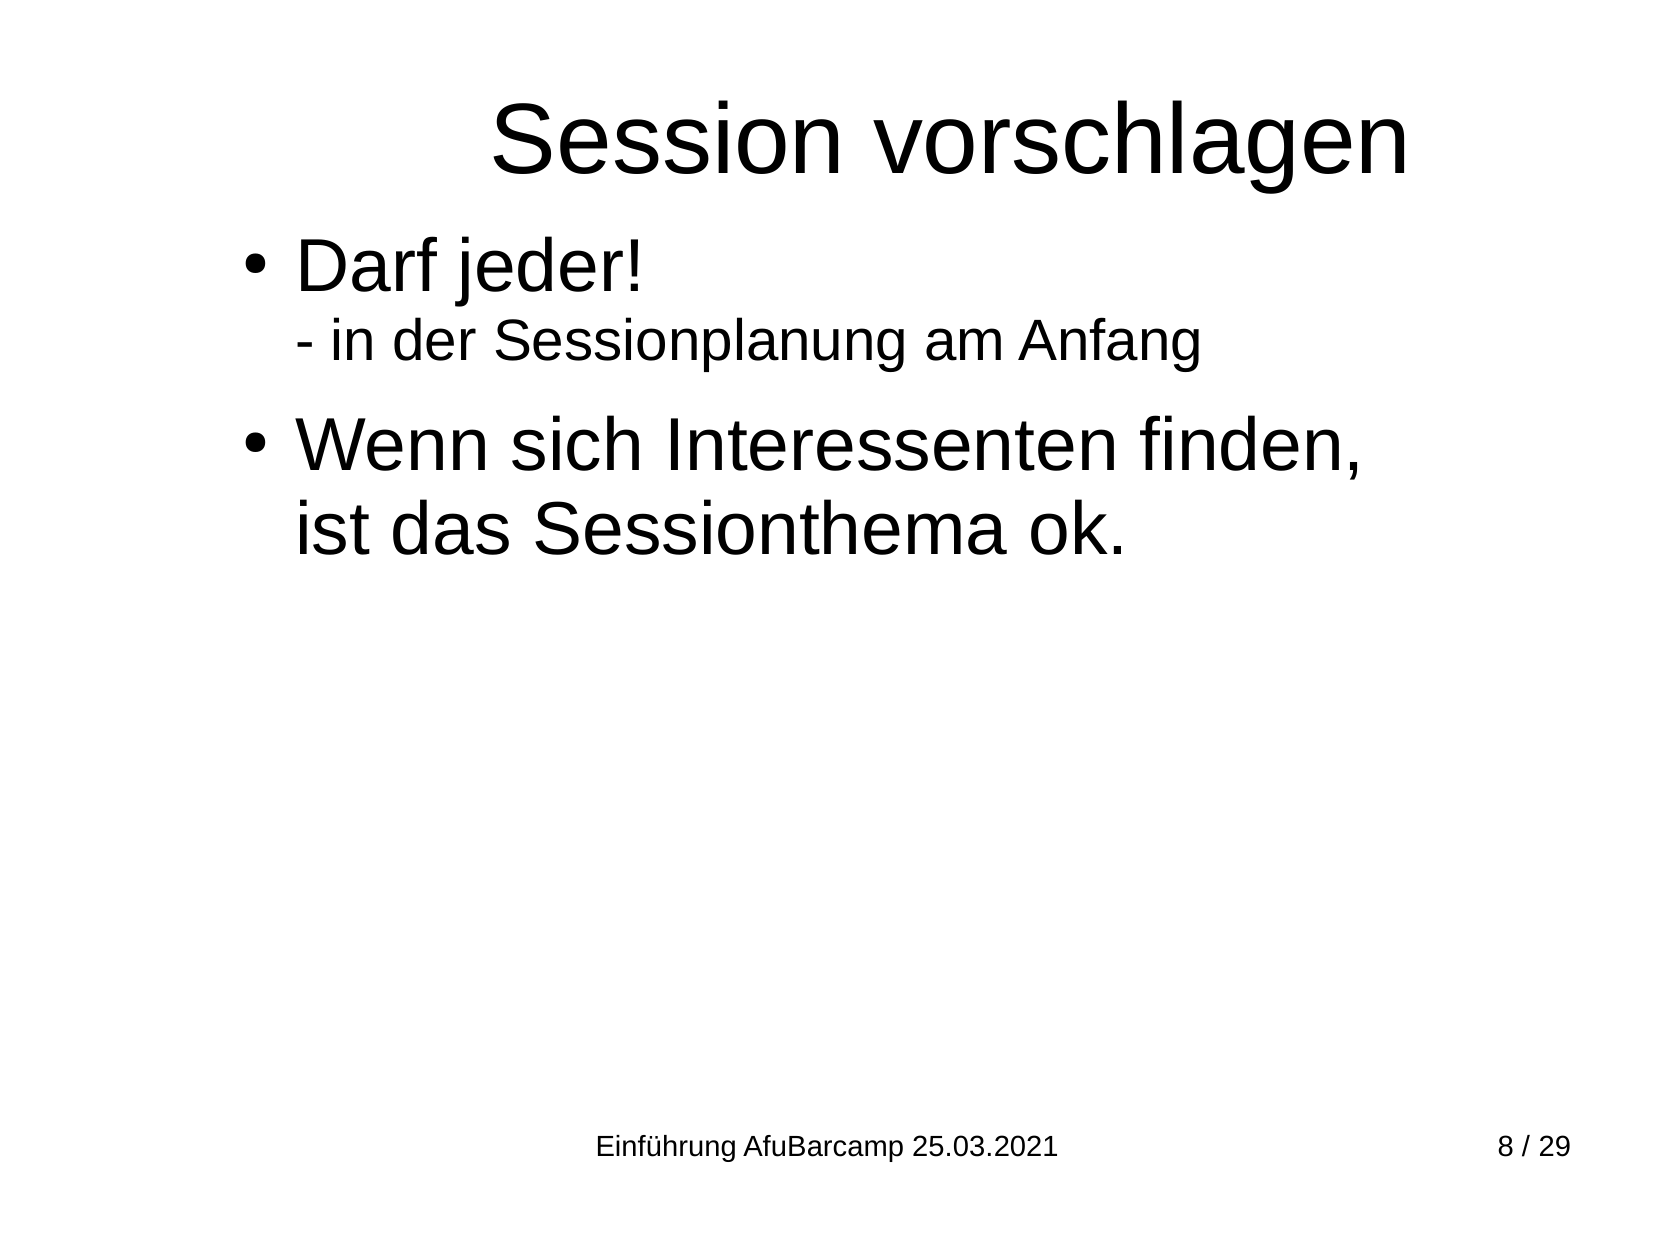

# Session vorschlagen
Darf jeder!
- in der Sessionplanung am Anfang
Wenn sich Interessenten finden,
ist das Sessionthema ok.